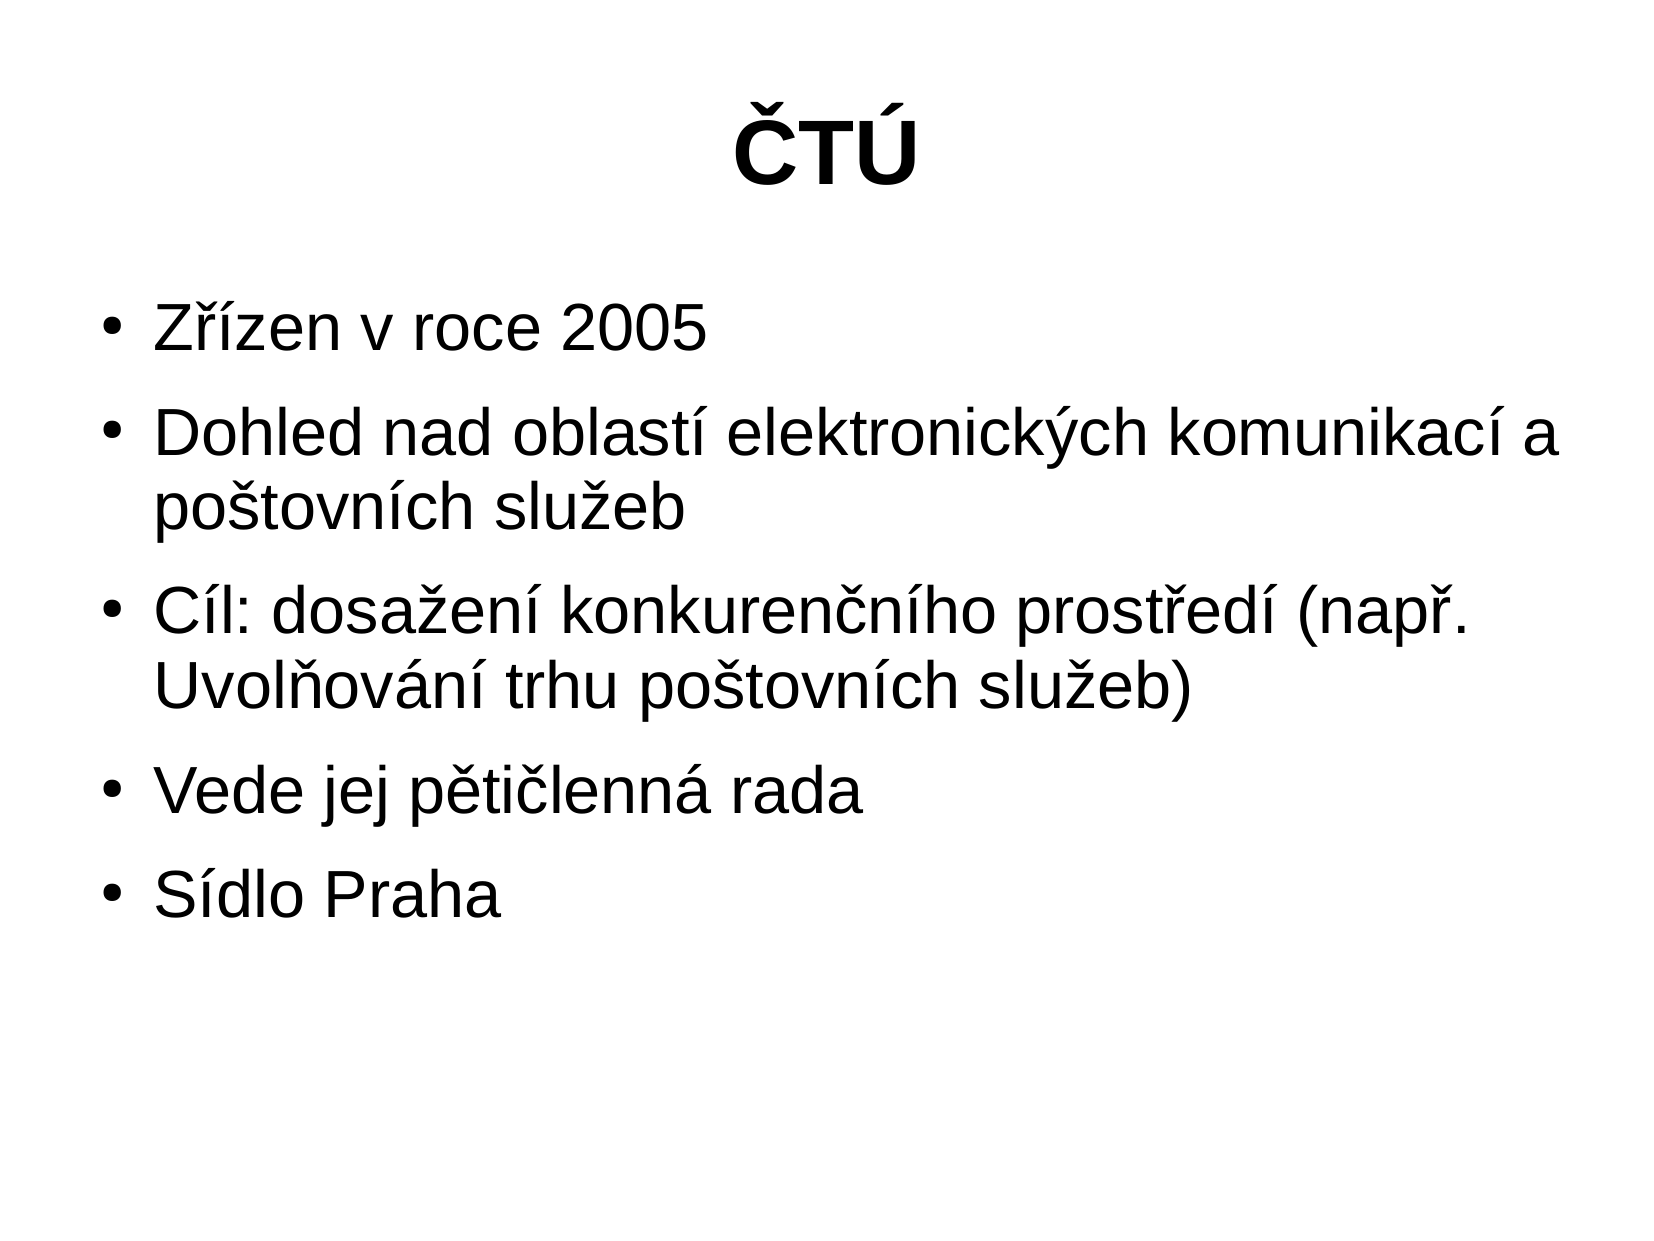

# ČTÚ
Zřízen v roce 2005
Dohled nad oblastí elektronických komunikací a poštovních služeb
Cíl: dosažení konkurenčního prostředí (např. Uvolňování trhu poštovních služeb)
Vede jej pětičlenná rada
Sídlo Praha